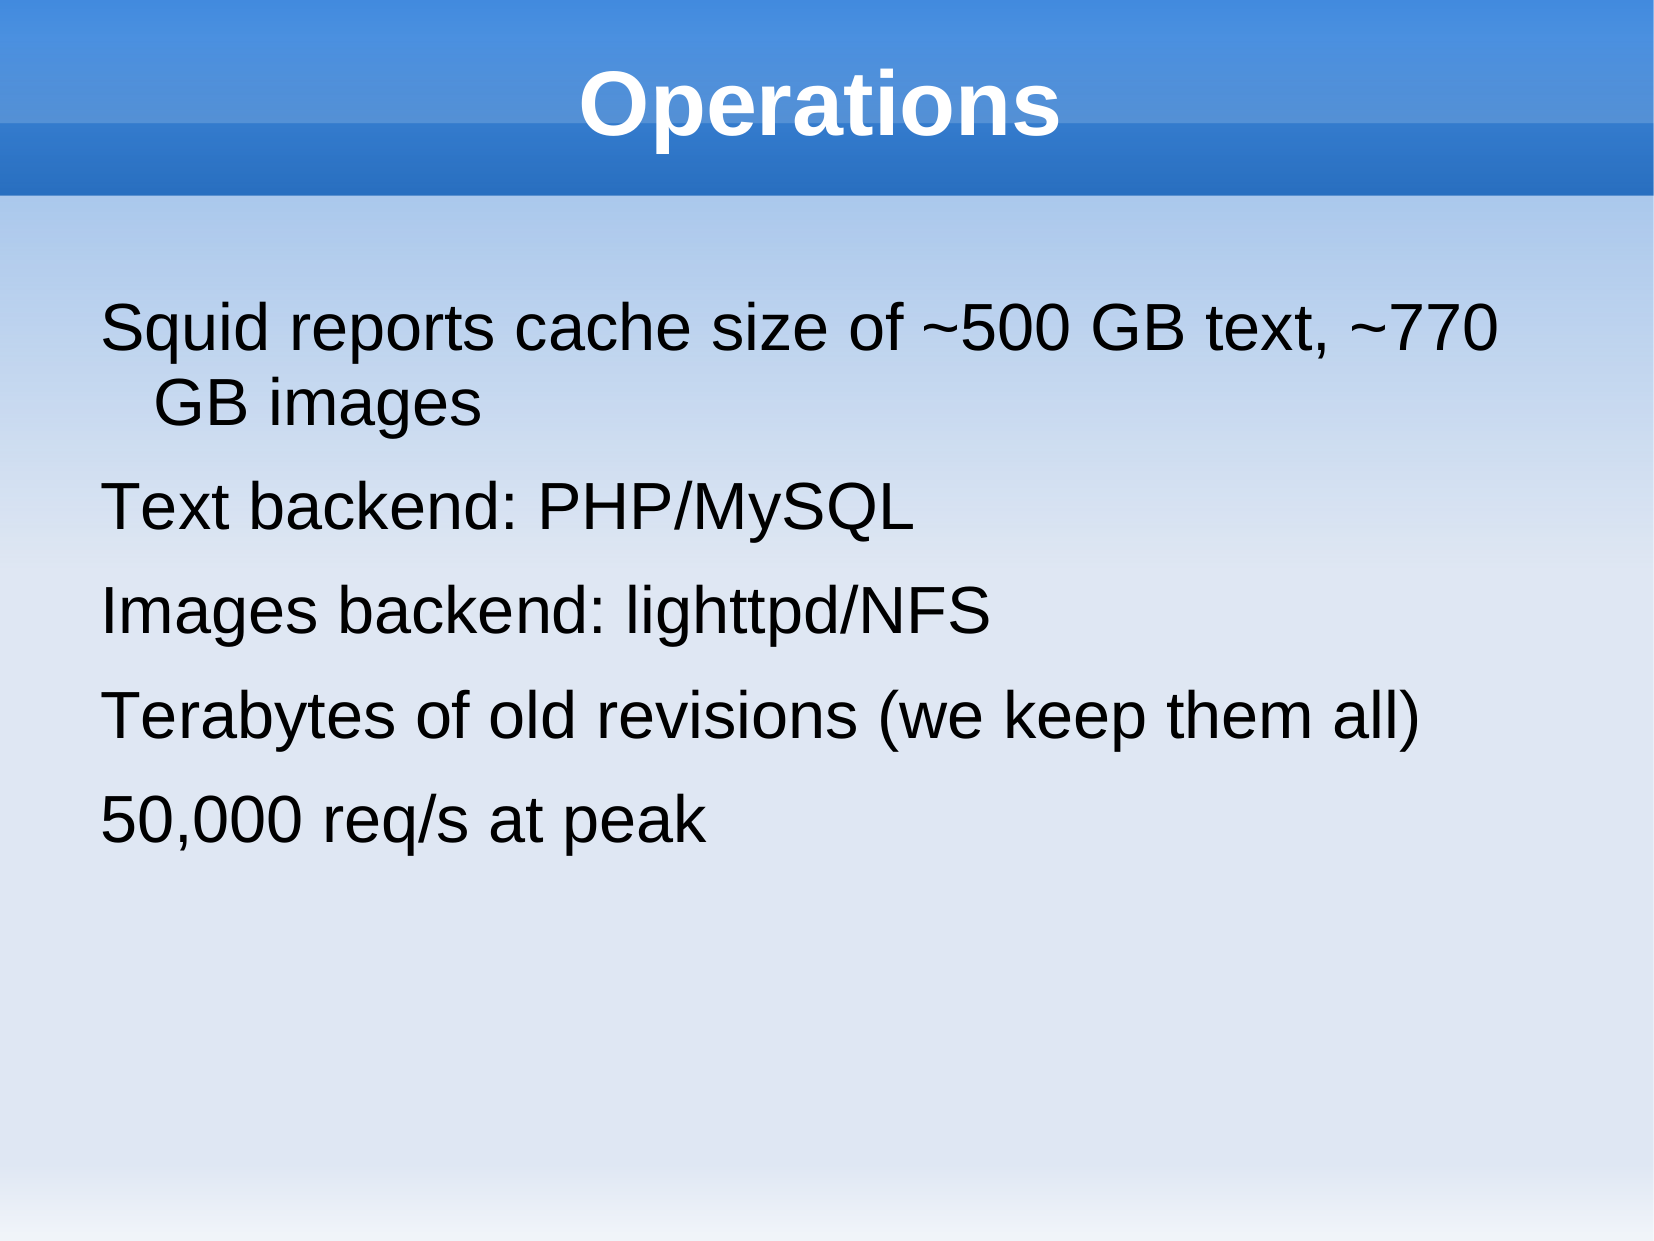

# Operations
Squid reports cache size of ~500 GB text, ~770 GB images
Text backend: PHP/MySQL
Images backend: lighttpd/NFS
Terabytes of old revisions (we keep them all)
50,000 req/s at peak